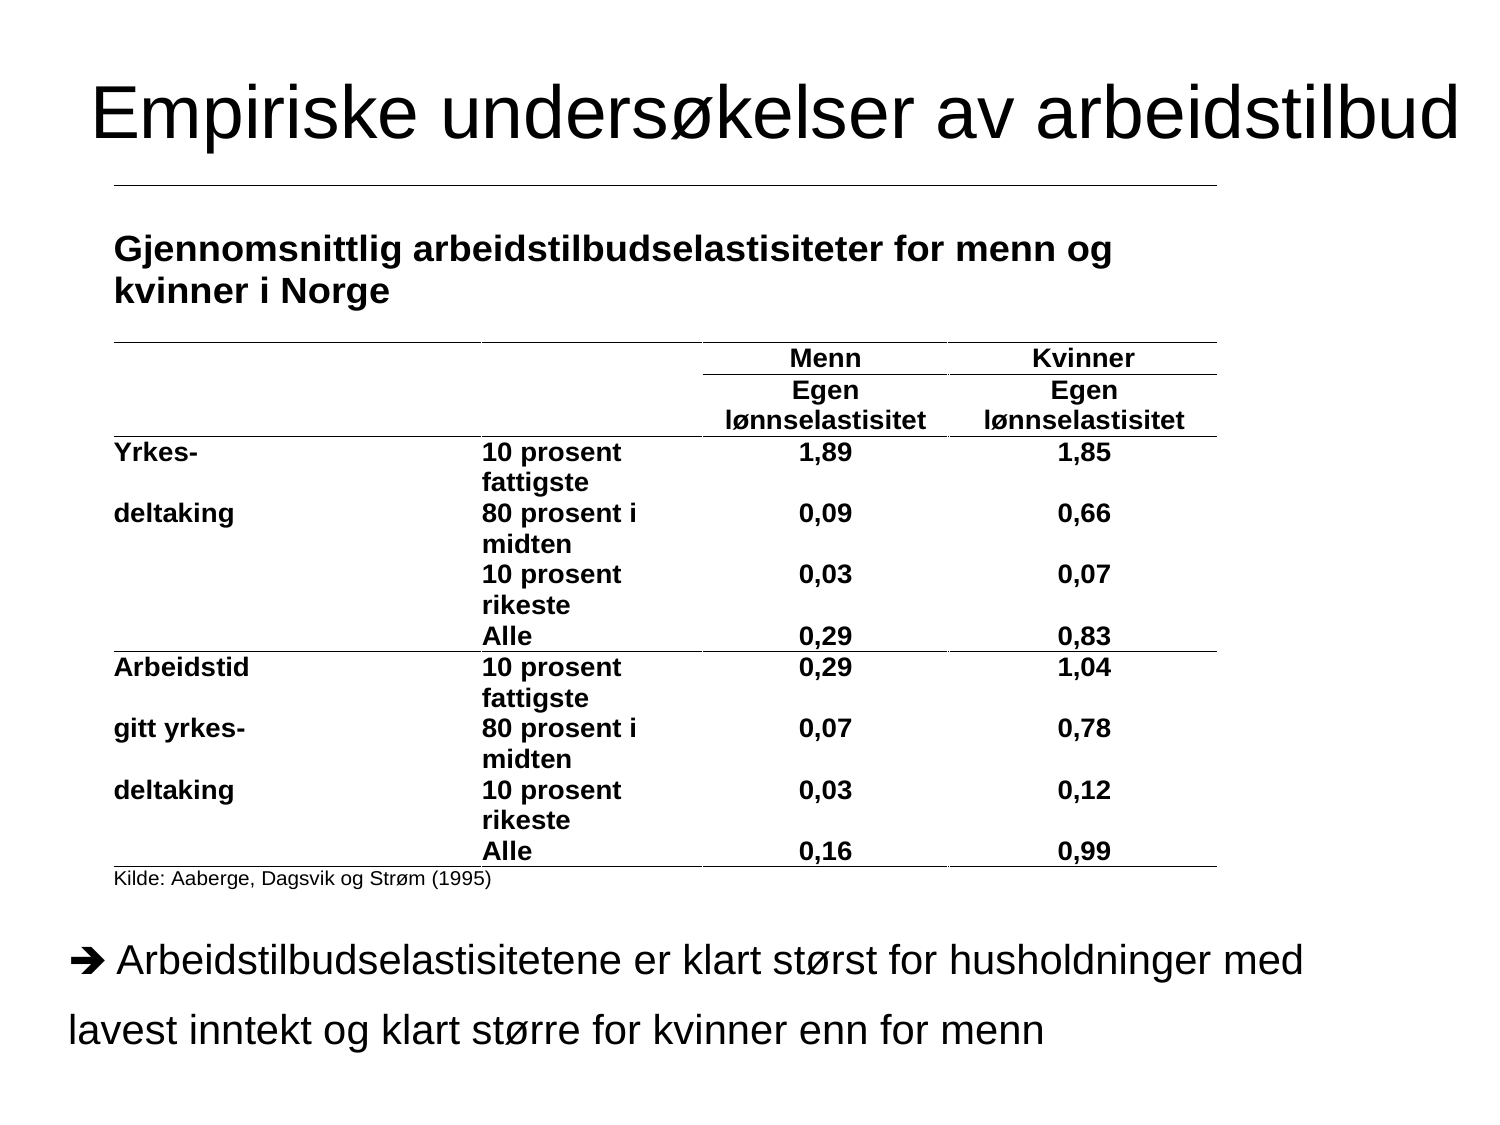

# Empiriske undersøkelser av arbeidstilbud
 Arbeidstilbudselastisitetene er klart størst for husholdninger med lavest inntekt og klart større for kvinner enn for menn